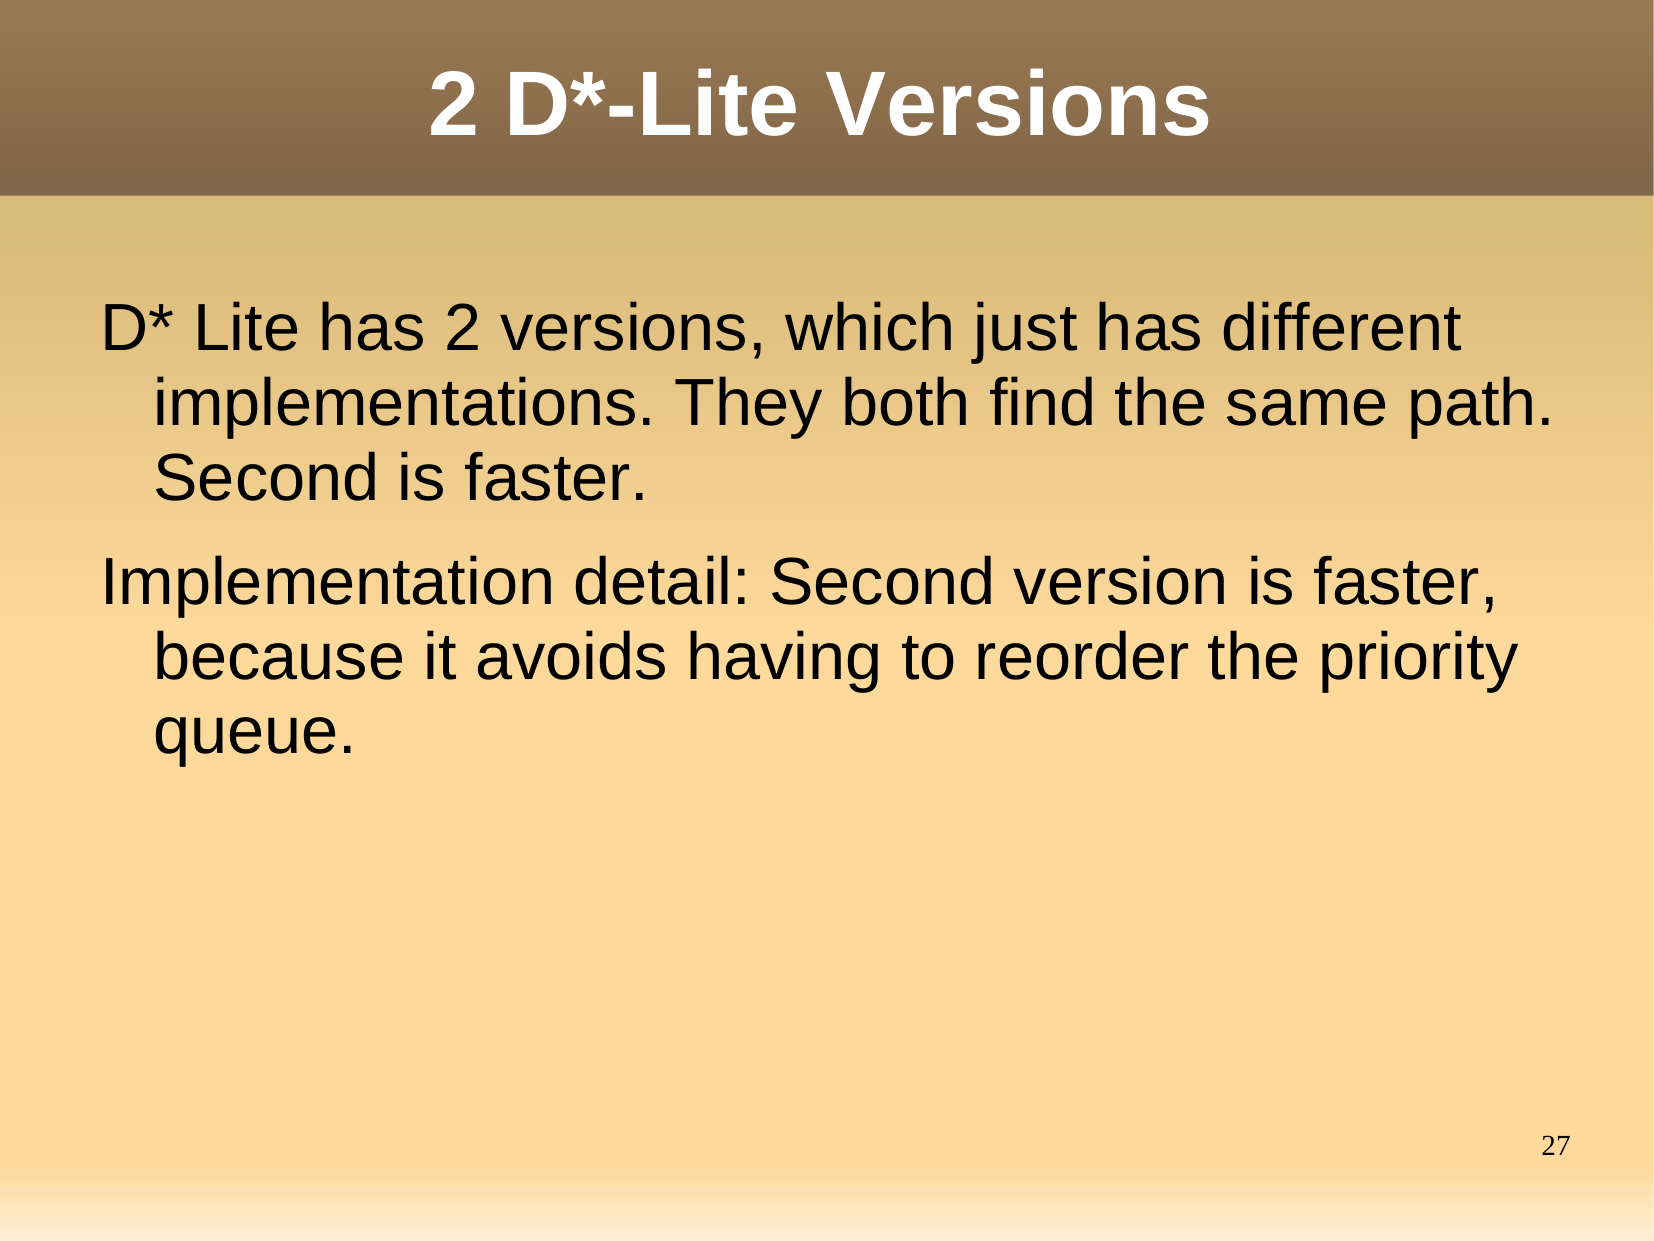

# 2 D*-Lite Versions
D* Lite has 2 versions, which just has different implementations. They both find the same path. Second is faster.
Implementation detail: Second version is faster, because it avoids having to reorder the priority queue.
27